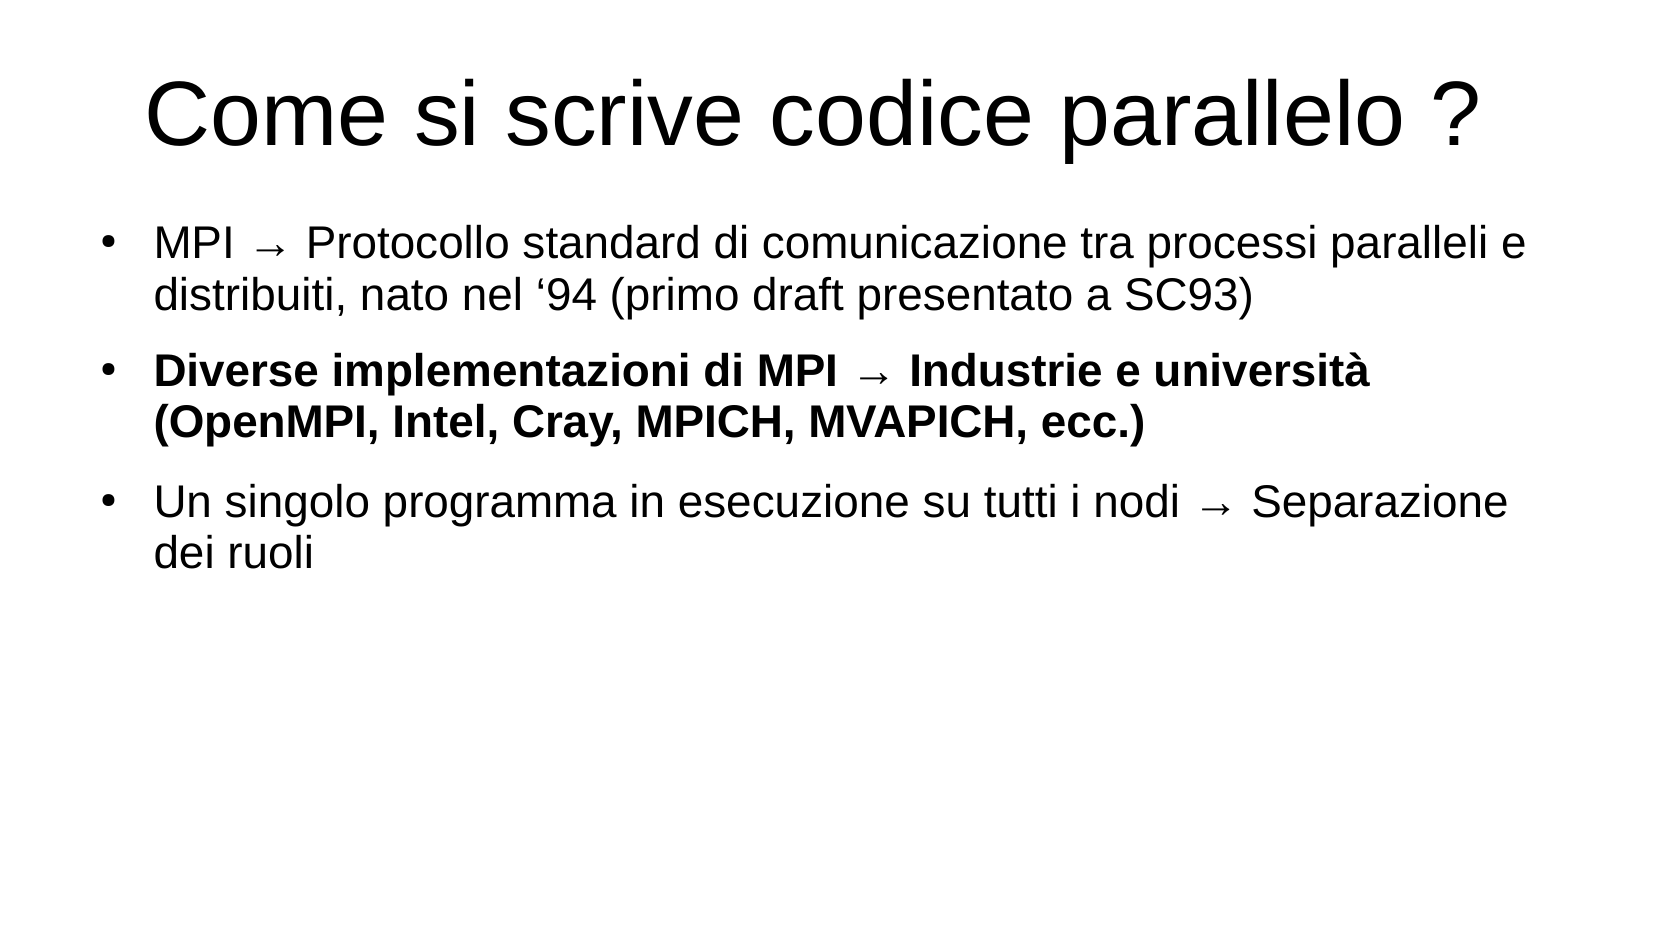

# Come si scrive codice parallelo ?
MPI → Protocollo standard di comunicazione tra processi paralleli e distribuiti, nato nel ‘94 (primo draft presentato a SC93)
Diverse implementazioni di MPI → Industrie e università (OpenMPI, Intel, Cray, MPICH, MVAPICH, ecc.)
Un singolo programma in esecuzione su tutti i nodi → Separazione dei ruoli